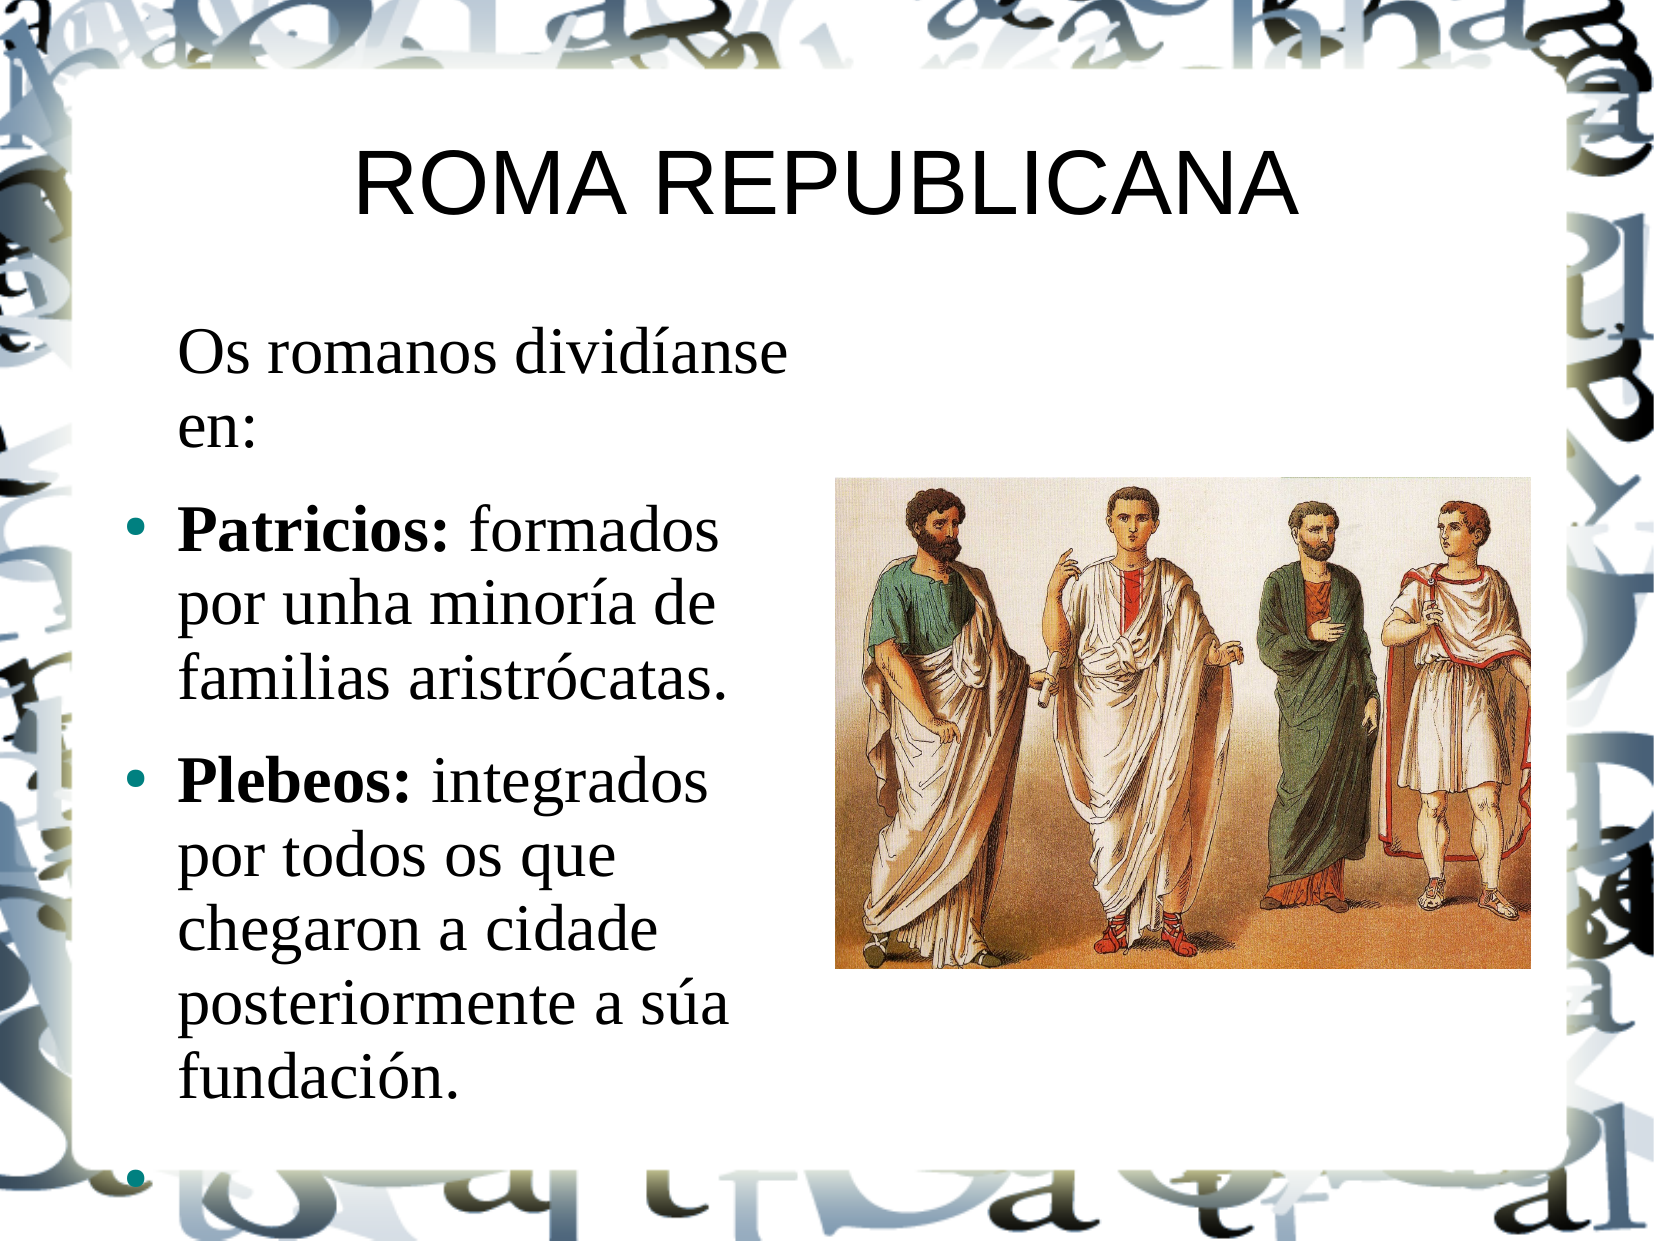

# ROMA REPUBLICANA
Os romanos dividíanse en:
Patricios: formados por unha minoría de familias aristrócatas.
Plebeos: integrados por todos os que chegaron a cidade posteriormente a súa fundación.